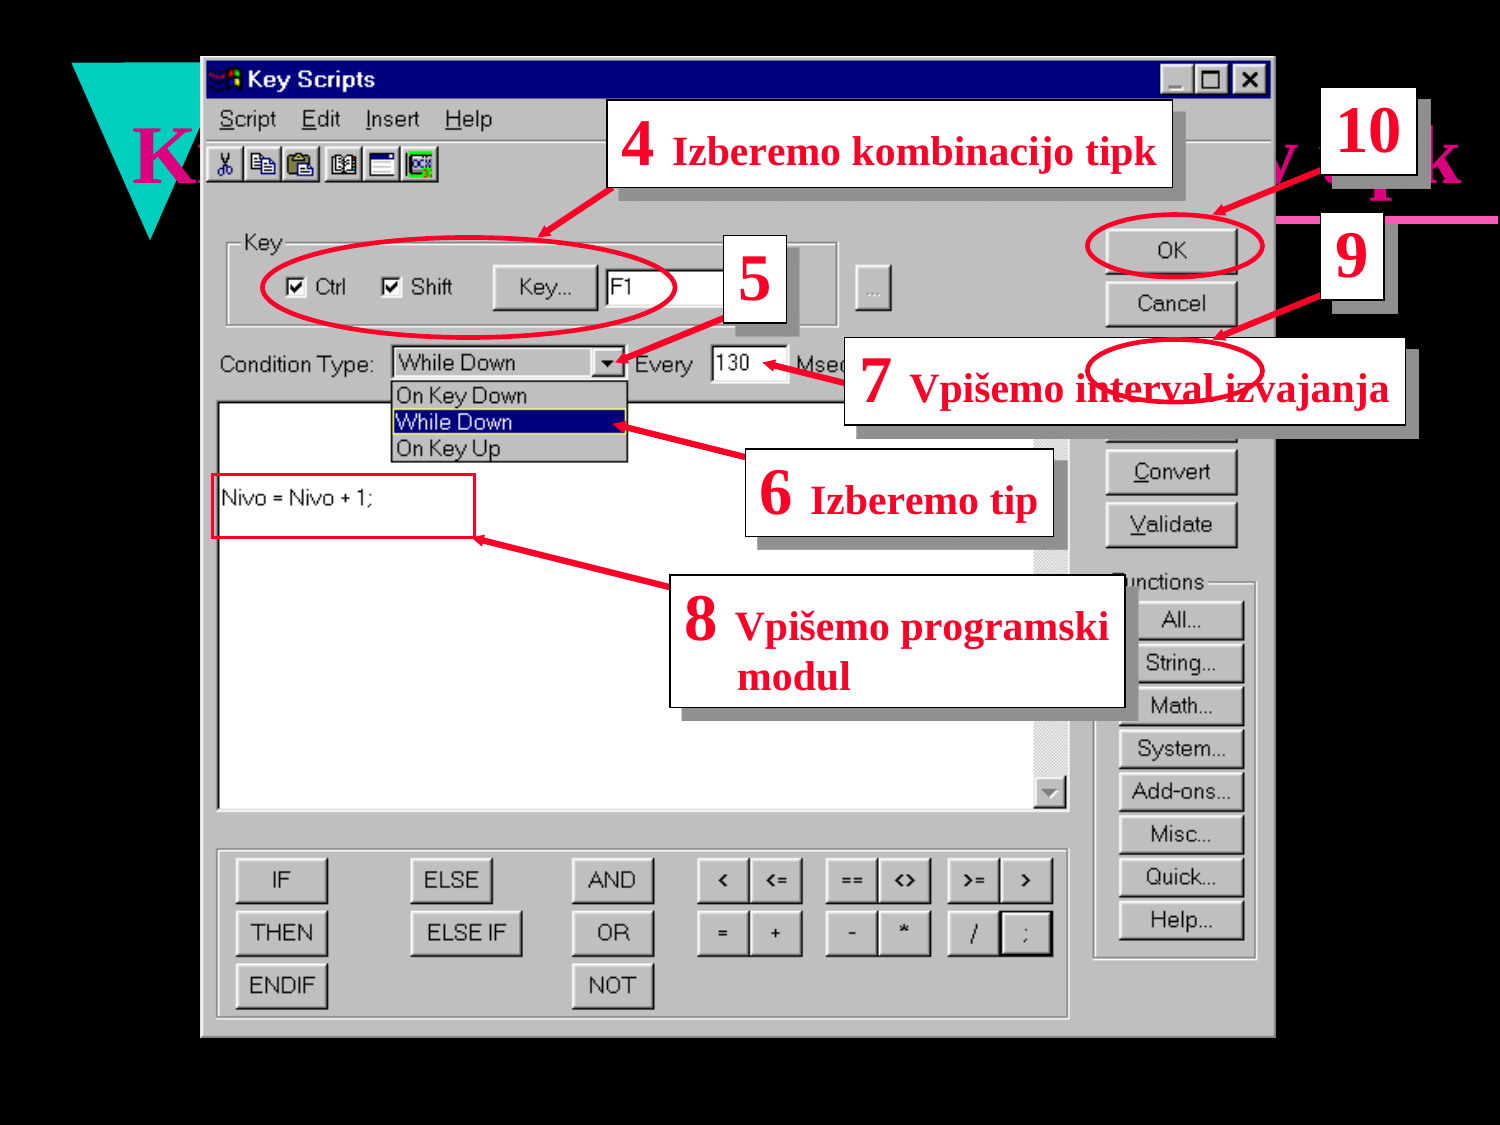

# Kreiranje programskih modulov tipk
10
4 Izberemo kombinacijo tipk
9
5
7 Vpišemo interval izvajanja
6 Izberemo tip
8 Vpišemo programski
 modul
RVP2
Kreiranje programskih modulov
18